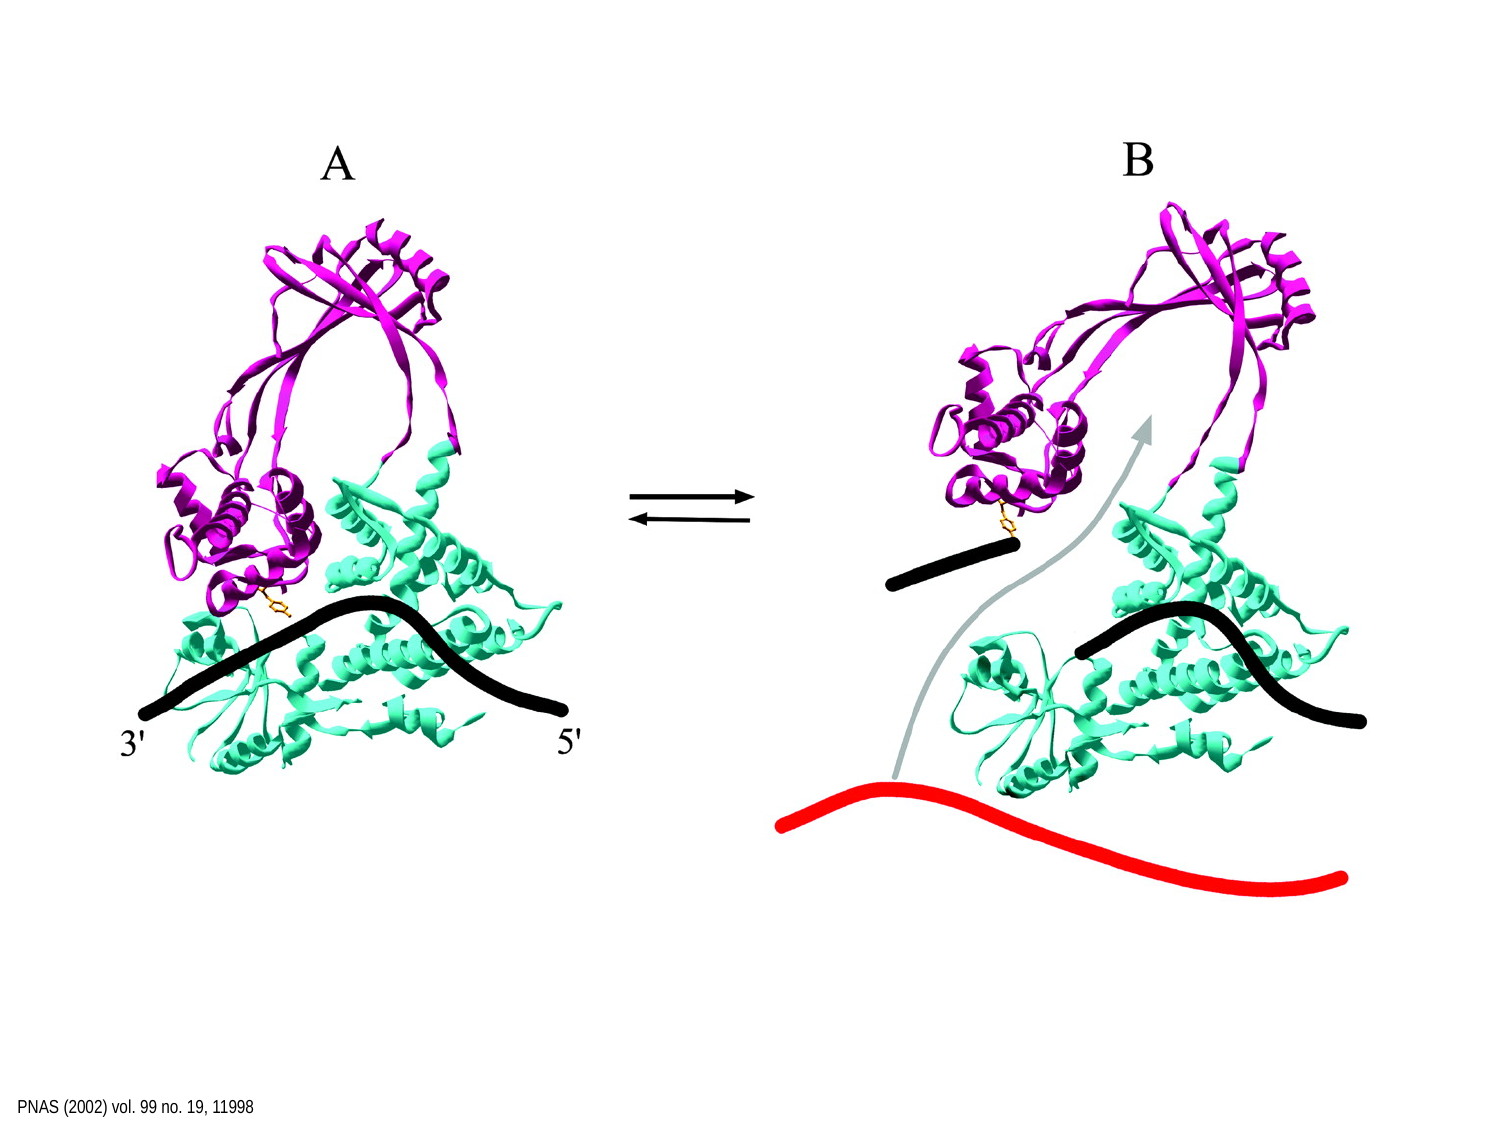

PNAS (2002) vol. 99 no. 19, 11998